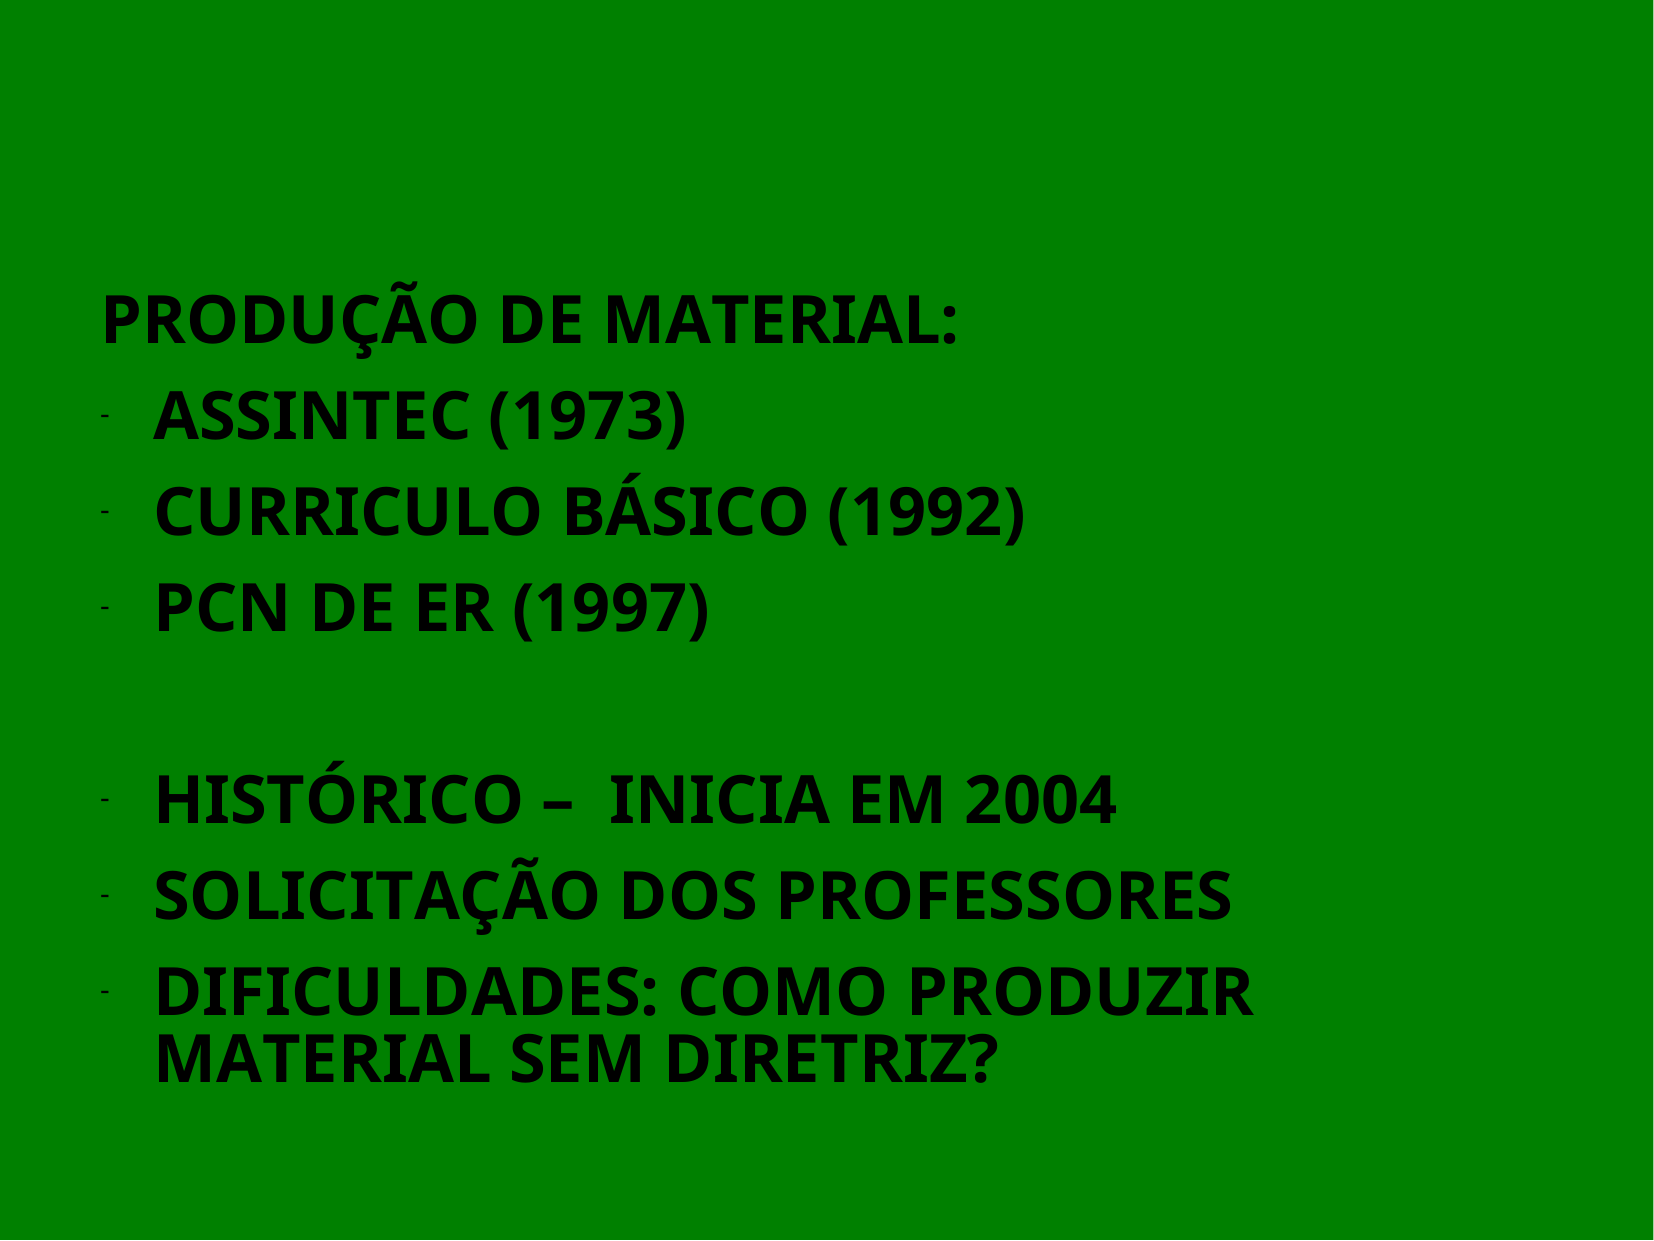

# PRODUÇÃO DE MATERIAL:
ASSINTEC (1973)
CURRICULO BÁSICO (1992)
PCN DE ER (1997)
HISTÓRICO – INICIA EM 2004
SOLICITAÇÃO DOS PROFESSORES
DIFICULDADES: COMO PRODUZIR MATERIAL SEM DIRETRIZ?